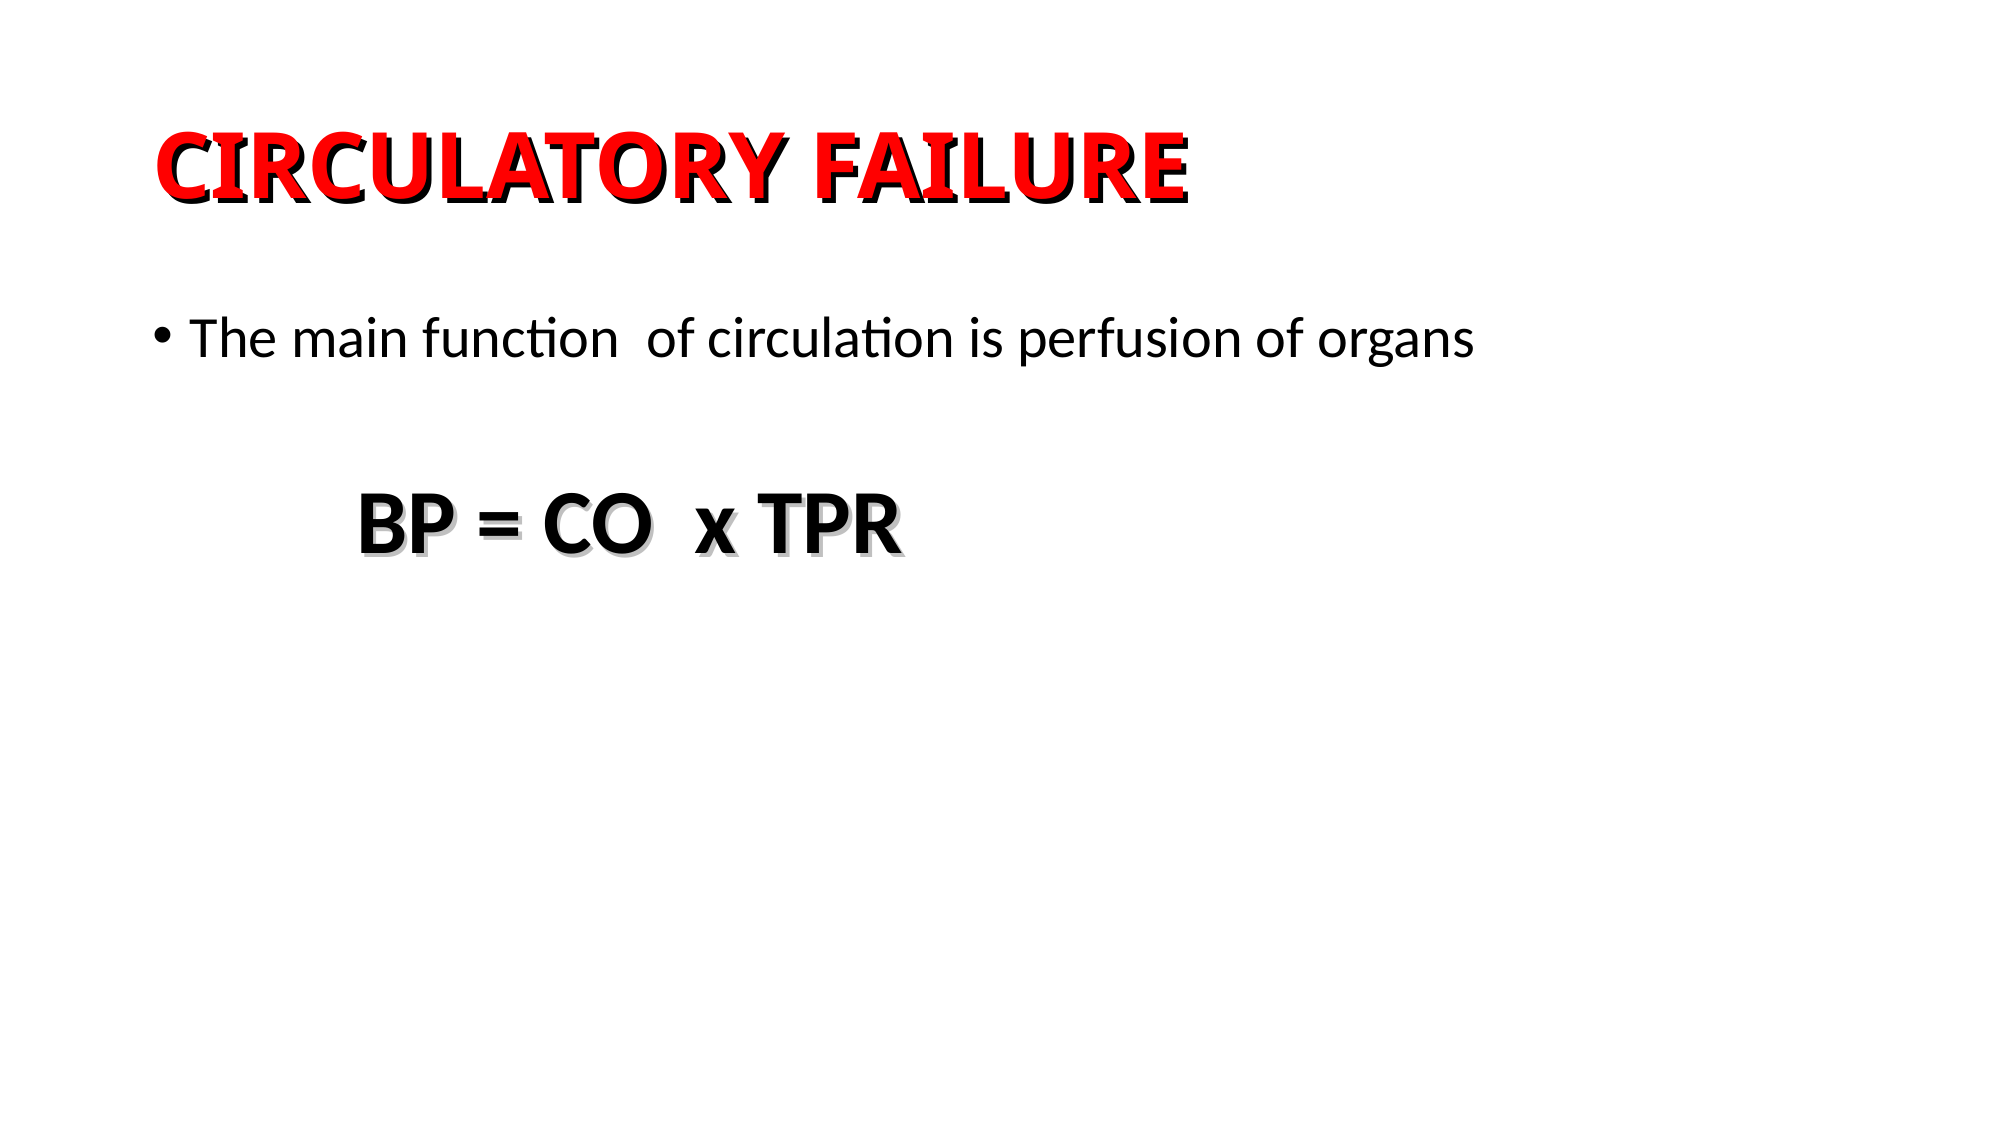

# CIRCULATORY FAILURE
The main function of circulation is perfusion of organs
 BP = CO x TPR